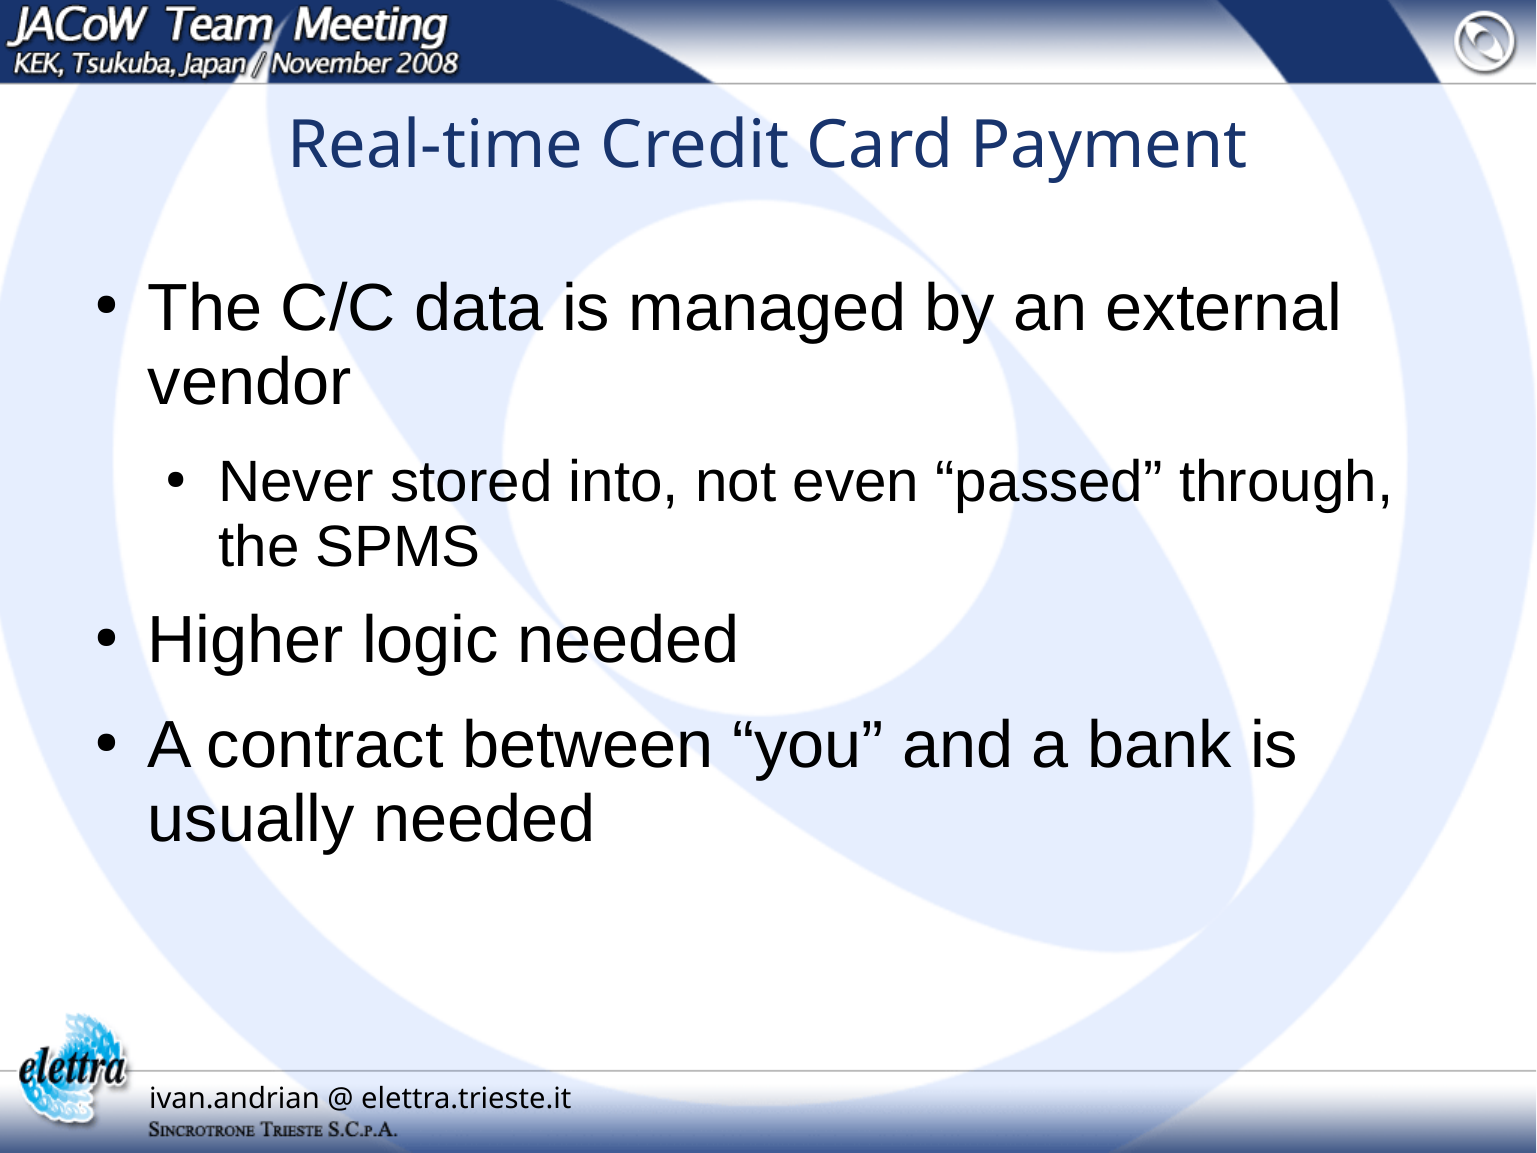

# Real-time Credit Card Payment
The C/C data is managed by an external vendor
Never stored into, not even “passed” through, the SPMS
Higher logic needed
A contract between “you” and a bank is usually needed